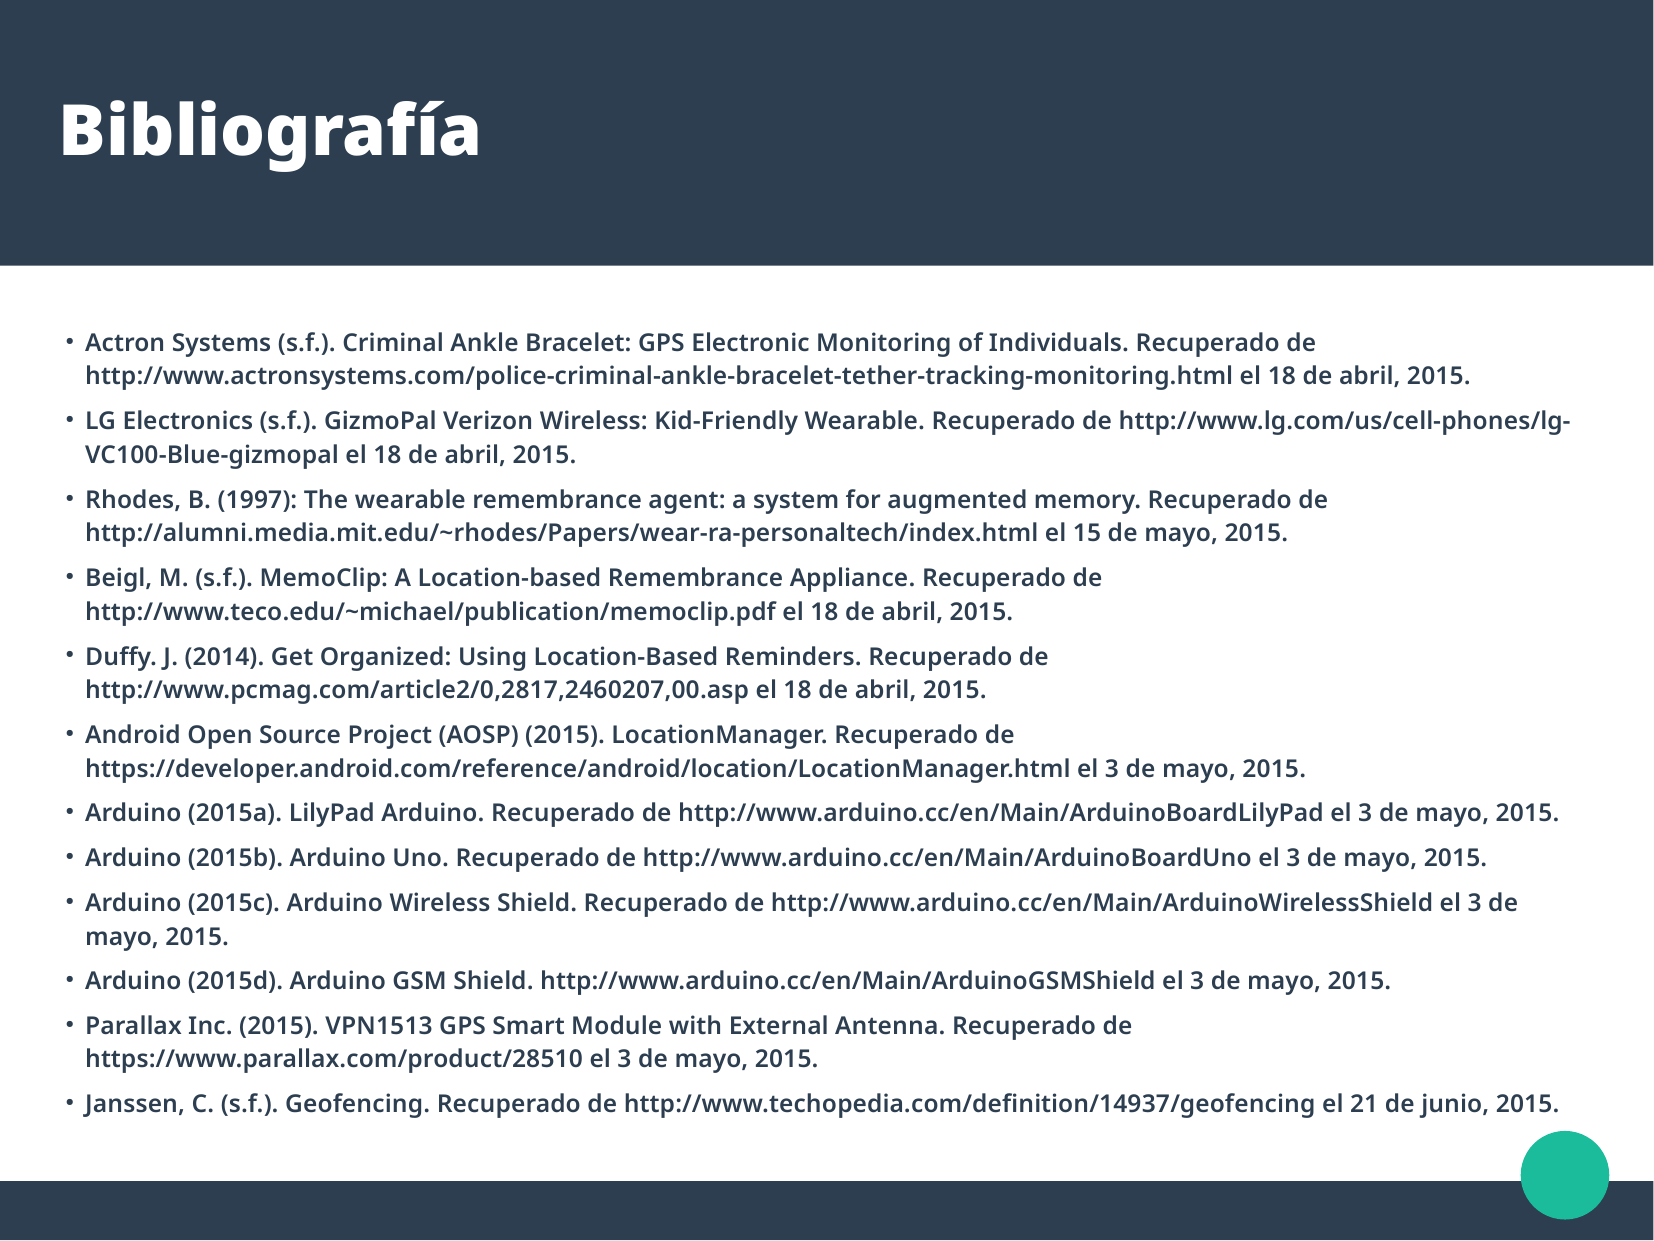

# Bibliografía
Actron Systems (s.f.). Criminal Ankle Bracelet: GPS Electronic Monitoring of Individuals. Recuperado de http://www.actronsystems.com/police-criminal-ankle-bracelet-tether-tracking-monitoring.html el 18 de abril, 2015.
LG Electronics (s.f.). GizmoPal Verizon Wireless: Kid-Friendly Wearable. Recuperado de http://www.lg.com/us/cell-phones/lg-VC100-Blue-gizmopal el 18 de abril, 2015.
Rhodes, B. (1997): The wearable remembrance agent: a system for augmented memory. Recuperado de http://alumni.media.mit.edu/~rhodes/Papers/wear-ra-personaltech/index.html el 15 de mayo, 2015.
Beigl, M. (s.f.). MemoClip: A Location-based Remembrance Appliance. Recuperado de http://www.teco.edu/~michael/publication/memoclip.pdf el 18 de abril, 2015.
Duffy. J. (2014). Get Organized: Using Location-Based Reminders. Recuperado de http://www.pcmag.com/article2/0,2817,2460207,00.asp el 18 de abril, 2015.
Android Open Source Project (AOSP) (2015). LocationManager. Recuperado de https://developer.android.com/reference/android/location/LocationManager.html el 3 de mayo, 2015.
Arduino (2015a). LilyPad Arduino. Recuperado de http://www.arduino.cc/en/Main/ArduinoBoardLilyPad el 3 de mayo, 2015.
Arduino (2015b). Arduino Uno. Recuperado de http://www.arduino.cc/en/Main/ArduinoBoardUno el 3 de mayo, 2015.
Arduino (2015c). Arduino Wireless Shield. Recuperado de http://www.arduino.cc/en/Main/ArduinoWirelessShield el 3 de mayo, 2015.
Arduino (2015d). Arduino GSM Shield. http://www.arduino.cc/en/Main/ArduinoGSMShield el 3 de mayo, 2015.
Parallax Inc. (2015). VPN1513 GPS Smart Module with External Antenna. Recuperado de https://www.parallax.com/product/28510 el 3 de mayo, 2015.
Janssen, C. (s.f.). Geofencing. Recuperado de http://www.techopedia.com/definition/14937/geofencing el 21 de junio, 2015.